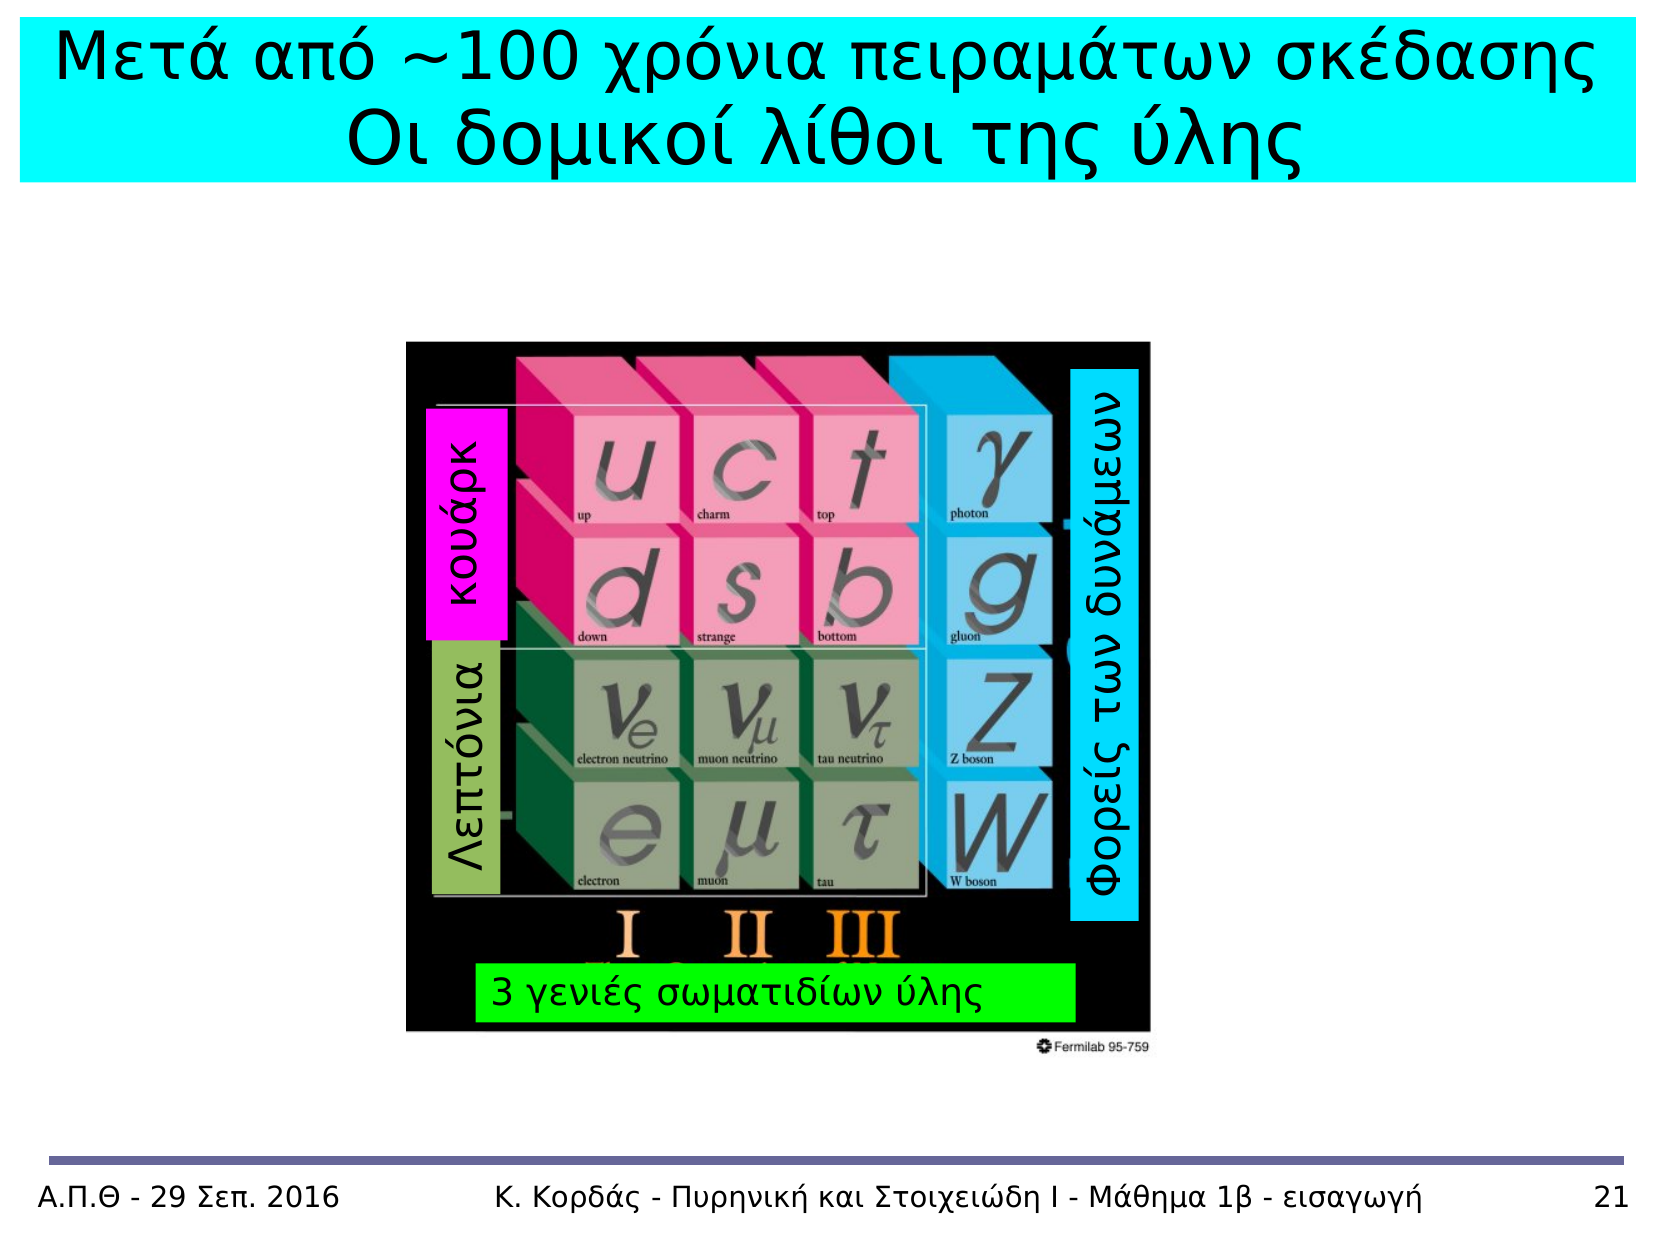

# Μετά από ~100 χρόνια πειραμάτων σκέδασης Οι δομικοί λίθοι της ύλης
κουάρκ
Φορείς των δυνάμεων
Λεπτόνια
3 γενιές σωματιδίων ύλης
Α.Π.Θ - 29 Σεπ. 2016
Κ. Κορδάς - Πυρηνική και Στοιχειώδη Ι - Μάθημα 1β - εισαγωγή
21